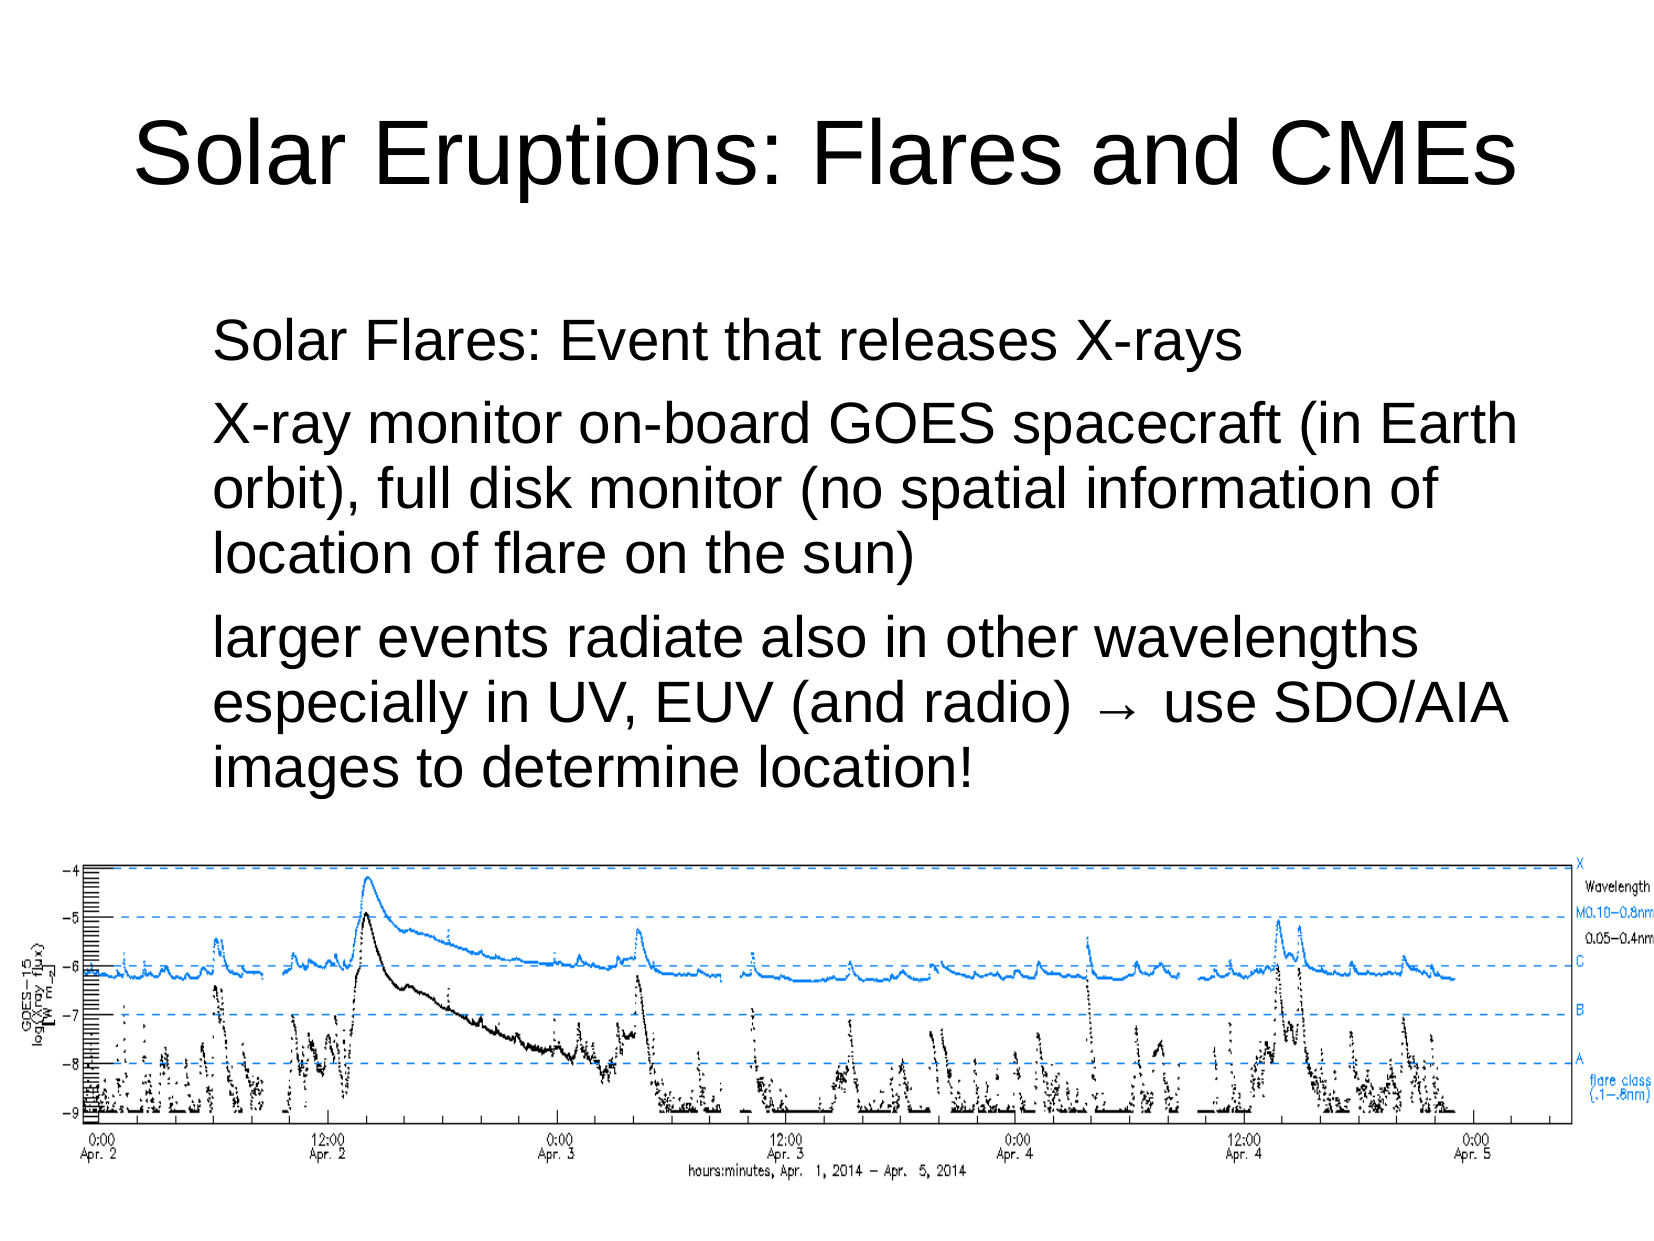

# Solar Eruptions: Flares and CMEs
Solar Flares: Event that releases X-rays
X-ray monitor on-board GOES spacecraft (in Earth orbit), full disk monitor (no spatial information of location of flare on the sun)
larger events radiate also in other wavelengths especially in UV, EUV (and radio) → use SDO/AIA images to determine location!